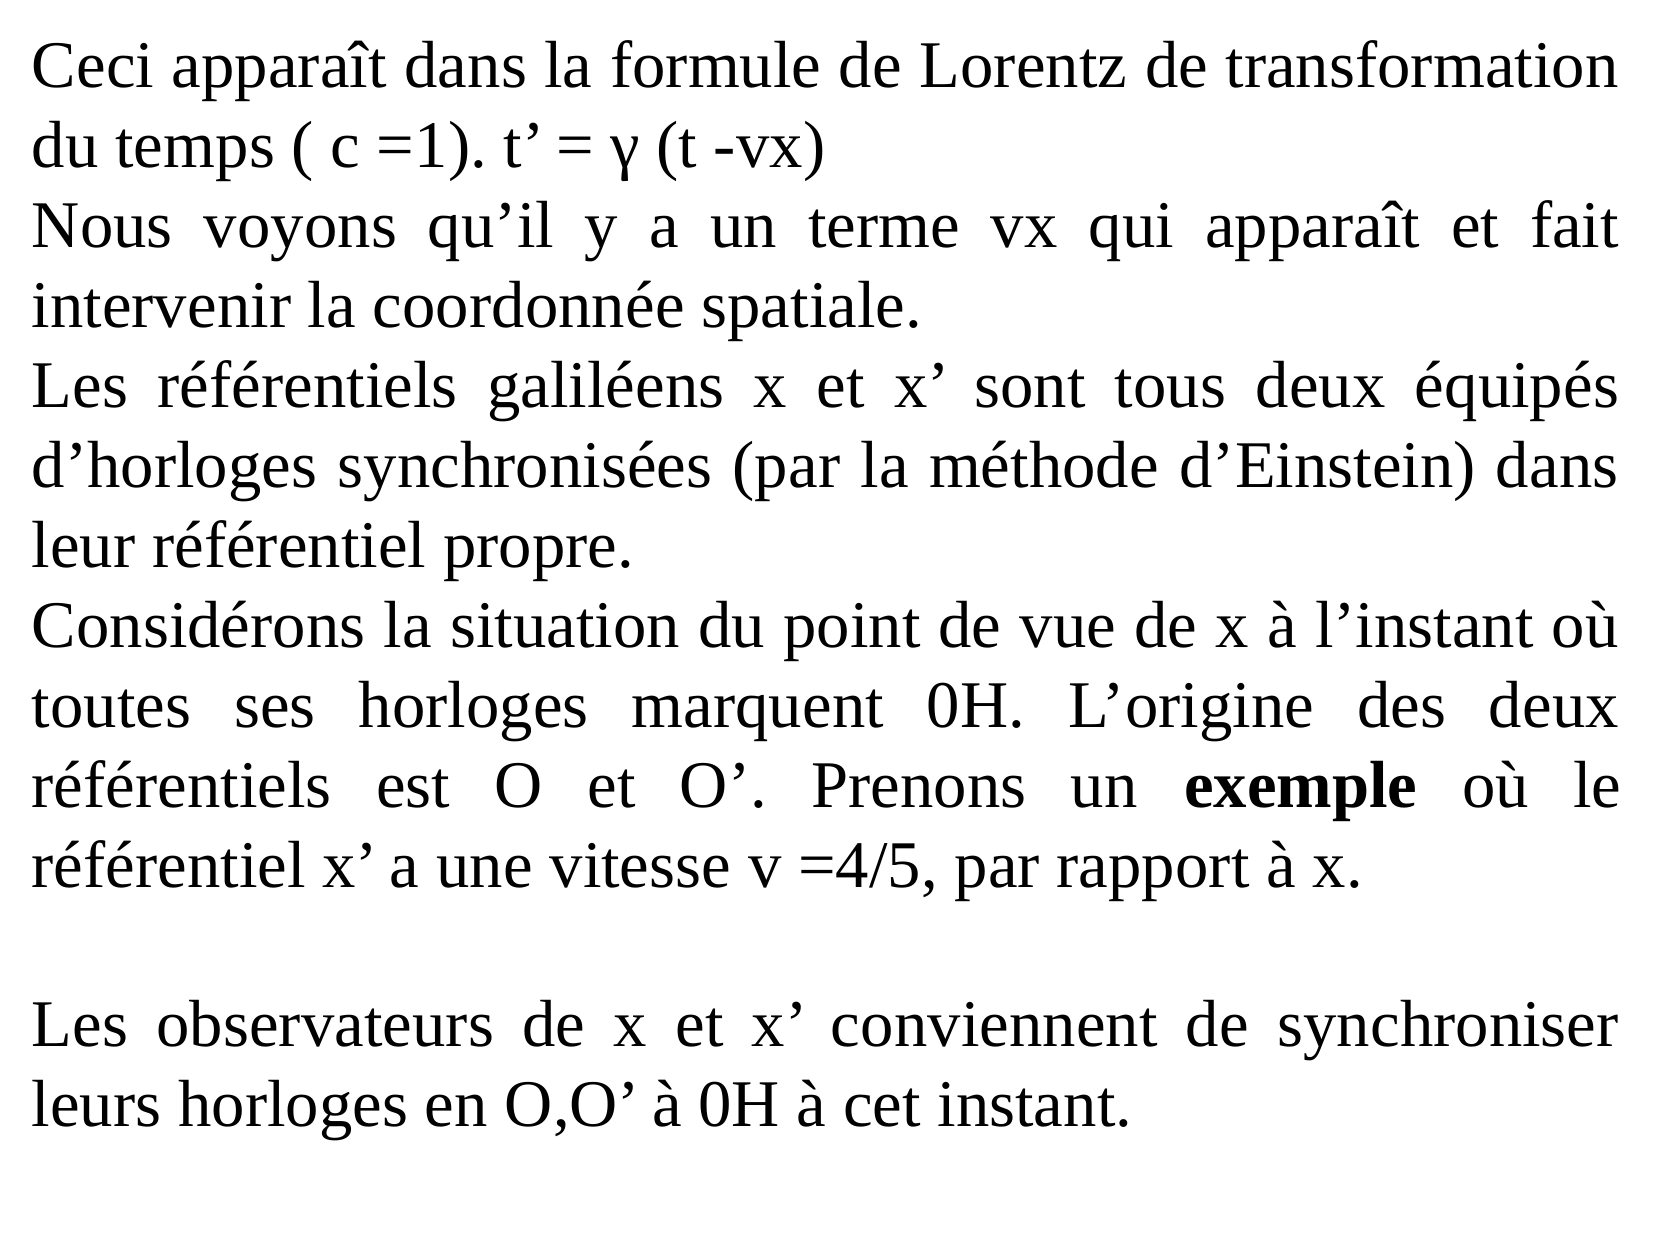

Ceci apparaît dans la formule de Lorentz de transformation du temps ( c =1). t’ = γ (t -vx)
Nous voyons qu’il y a un terme vx qui apparaît et fait intervenir la coordonnée spatiale.
Les référentiels galiléens x et x’ sont tous deux équipés d’horloges synchronisées (par la méthode d’Einstein) dans leur référentiel propre.
Considérons la situation du point de vue de x à l’instant où toutes ses horloges marquent 0H. L’origine des deux référentiels est O et O’. Prenons un exemple où le référentiel x’ a une vitesse v =4/5, par rapport à x.
Les observateurs de x et x’ conviennent de synchroniser leurs horloges en O,O’ à 0H à cet instant.